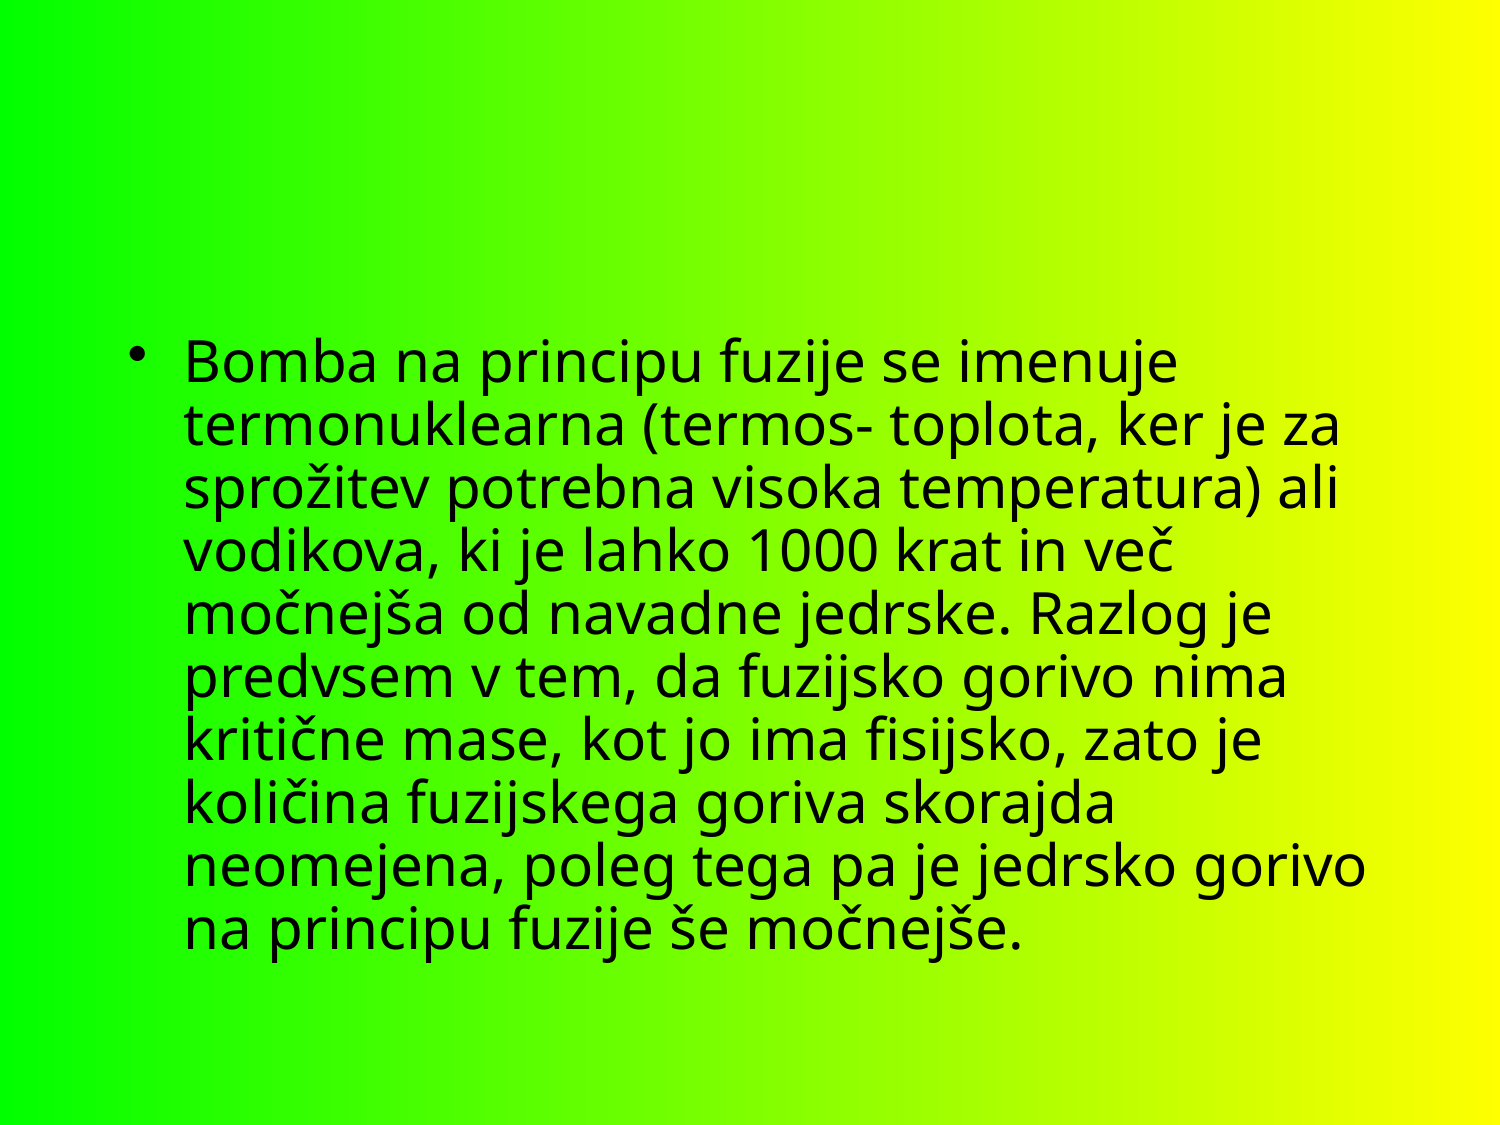

#
Bomba na principu fuzije se imenuje termonuklearna (termos- toplota, ker je za sprožitev potrebna visoka temperatura) ali vodikova, ki je lahko 1000 krat in več močnejša od navadne jedrske. Razlog je predvsem v tem, da fuzijsko gorivo nima kritične mase, kot jo ima fisijsko, zato je količina fuzijskega goriva skorajda neomejena, poleg tega pa je jedrsko gorivo na principu fuzije še močnejše.